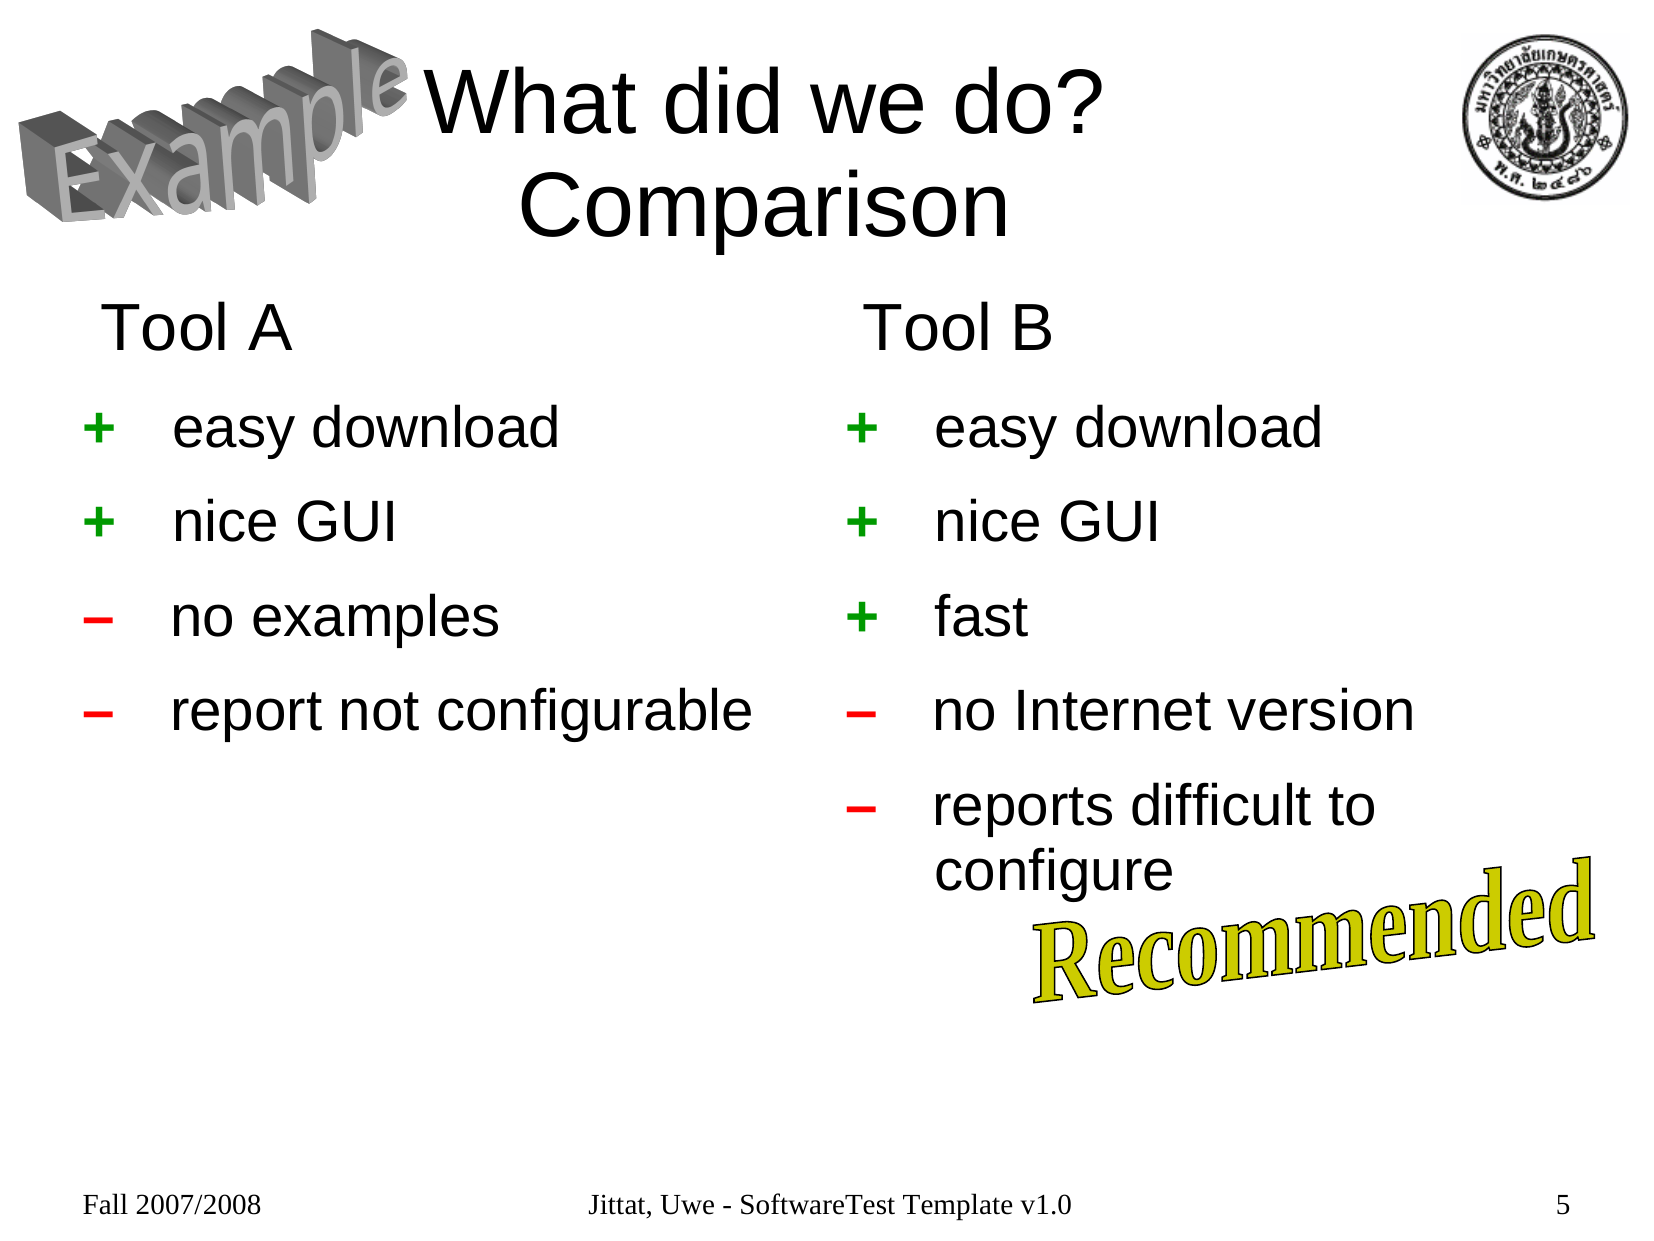

# What did we do? Comparison
Tool A
+	easy download
+	nice GUI
–	no examples
–	report not configurable
Tool B
+	easy download
+	nice GUI
+	fast
–	no Internet version
–	reports difficult to configure
Recommended
Fall 2007/2008
 Jittat, Uwe - SoftwareTest Template v1.0
5